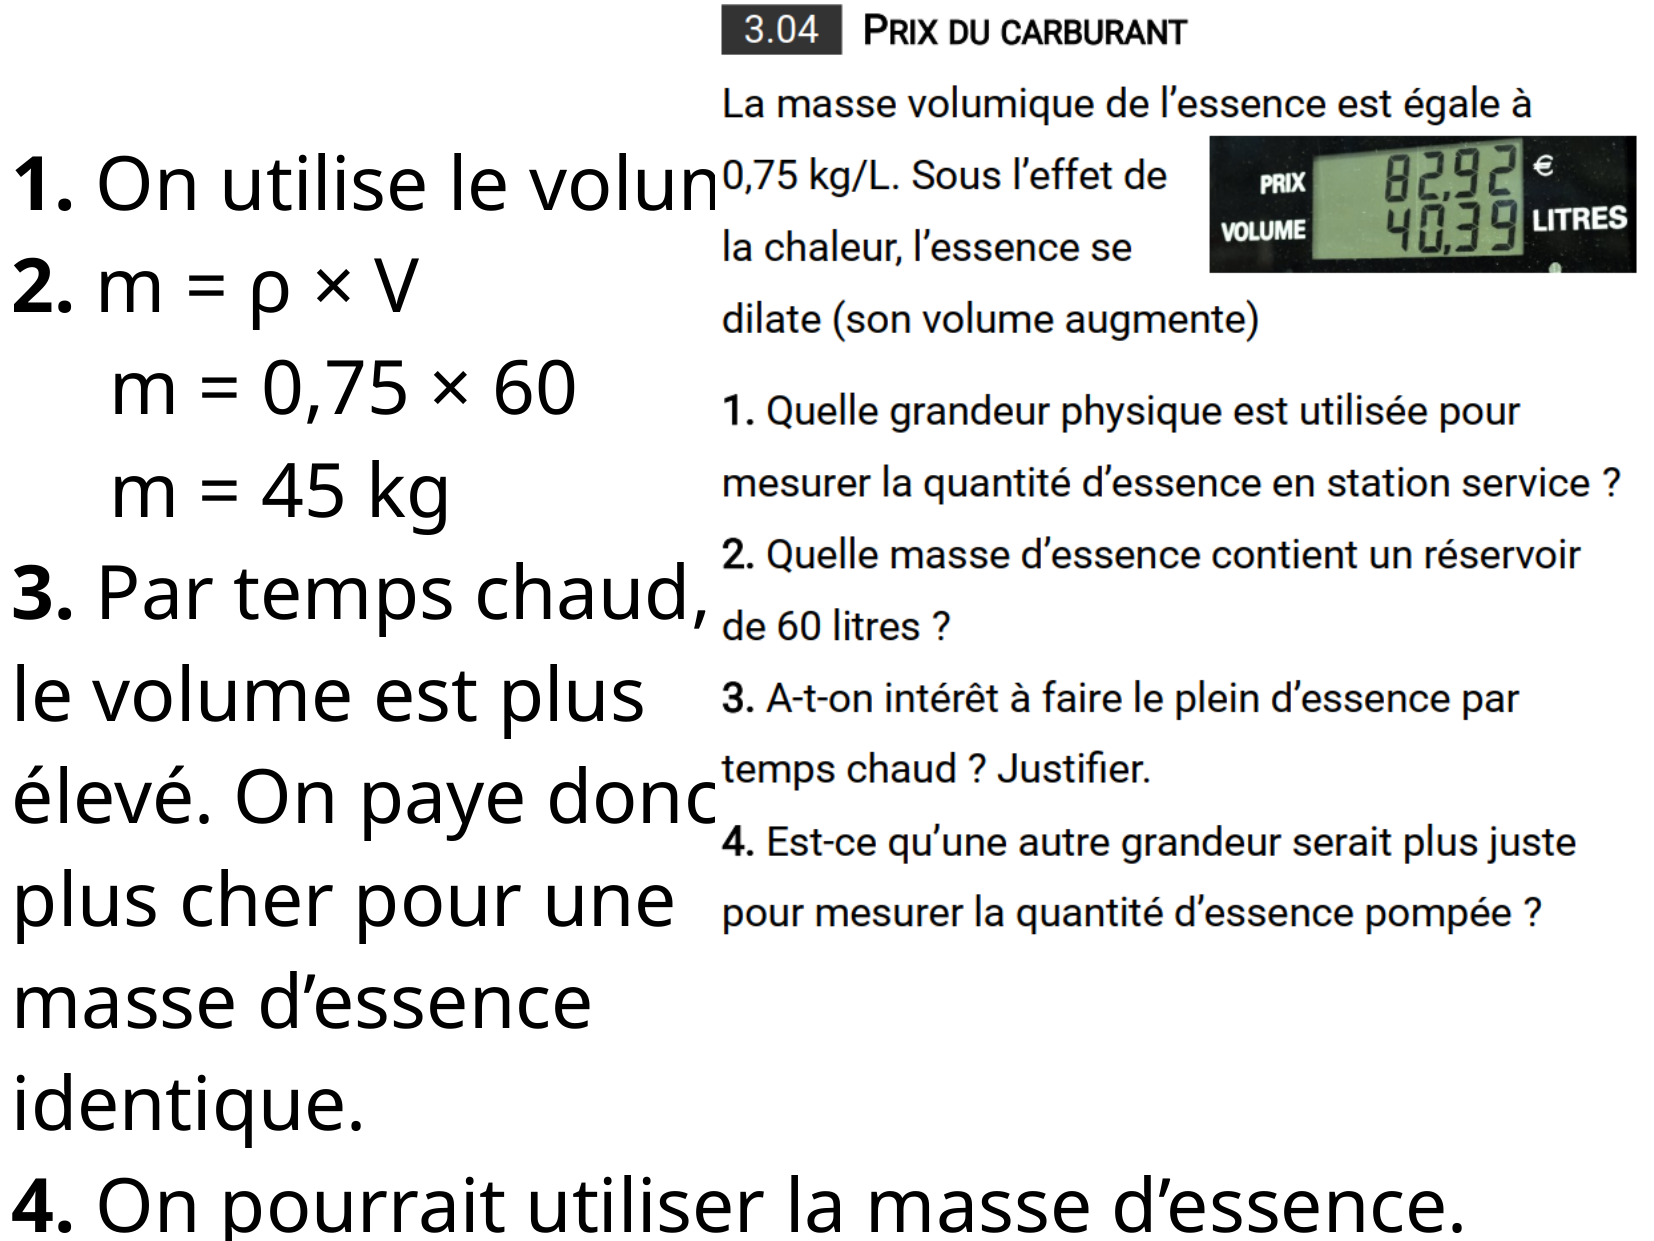

#
1. On utilise le volume.
2. m = ρ × V
 m = 0,75 × 60
 m = 45 kg
3. Par temps chaud,
le volume est plus
élevé. On paye donc
plus cher pour une
masse d’essence
identique.
4. On pourrait utiliser la masse d’essence.